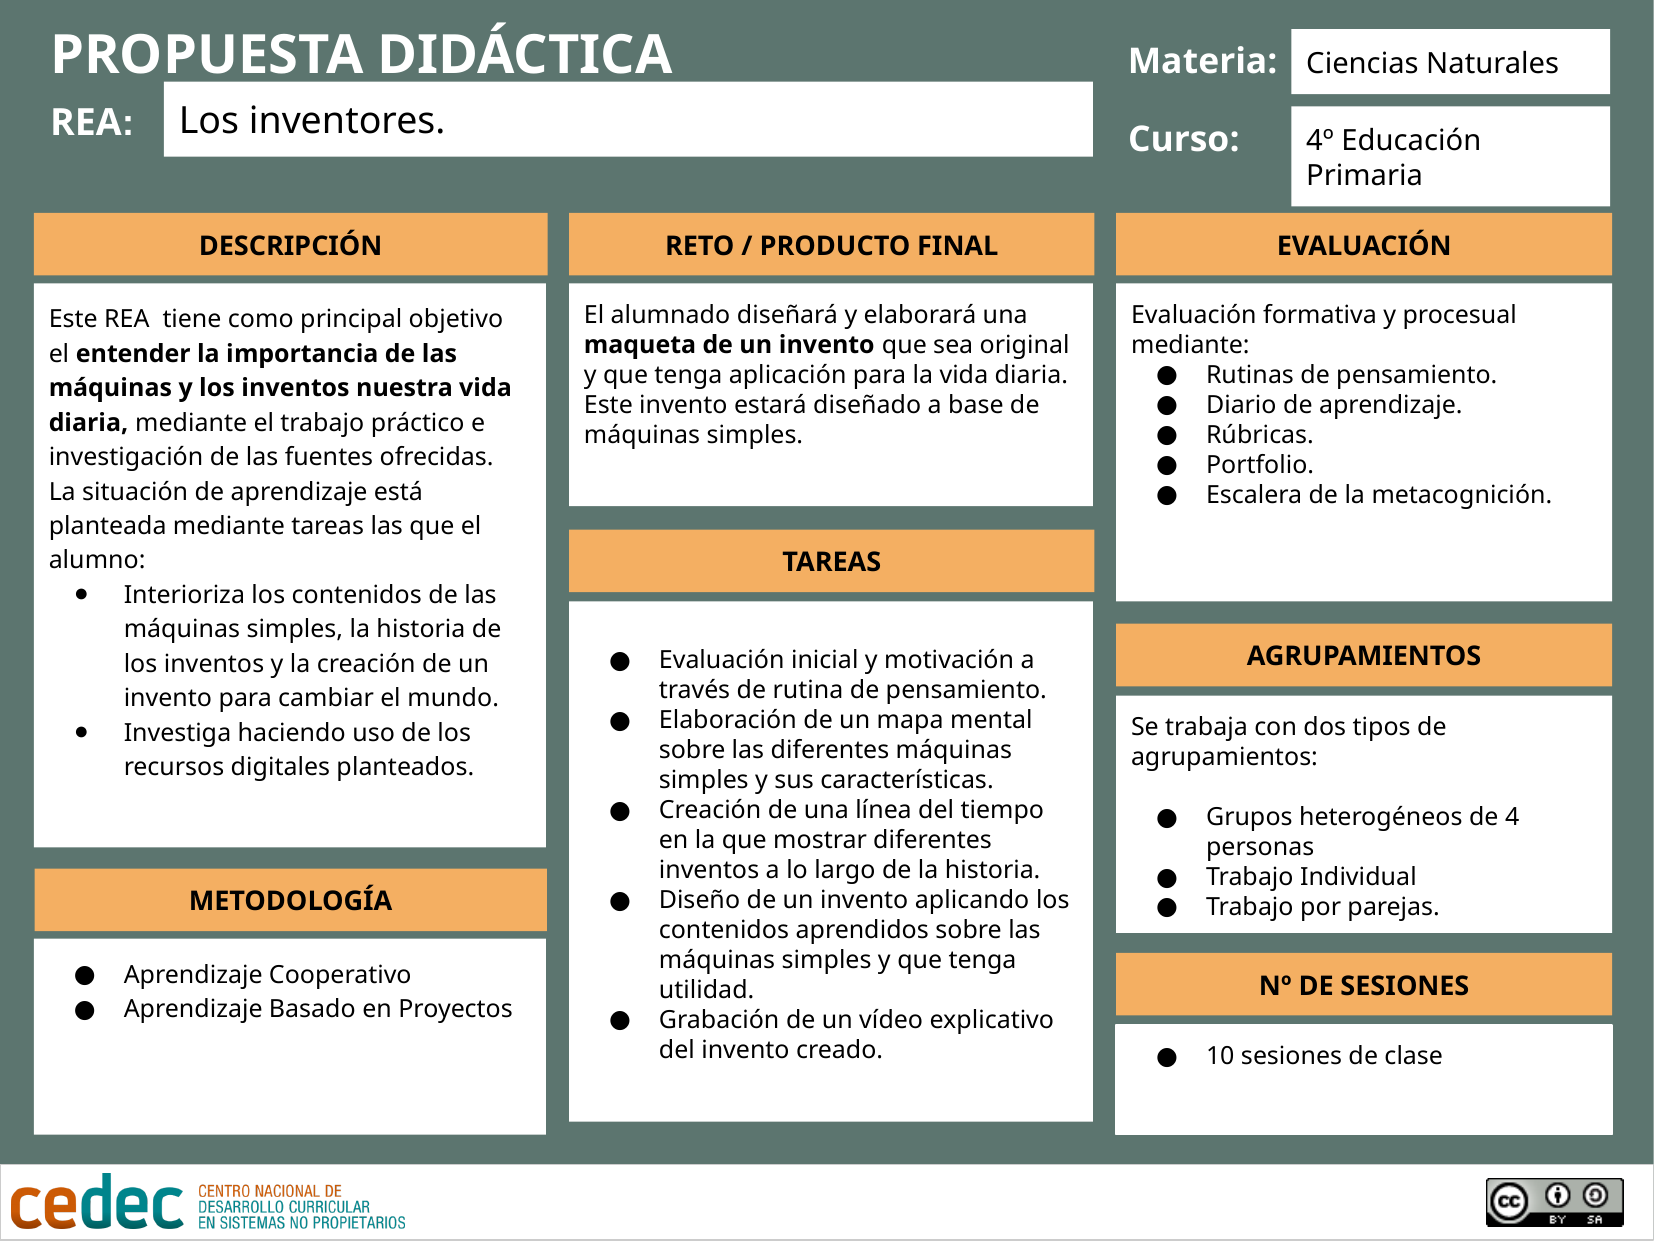

PROPUESTA DIDÁCTICA
Ciencias Naturales
Materia:
Los inventores.
REA:
4º Educación Primaria
Curso:
DESCRIPCIÓN
RETO / PRODUCTO FINAL
EVALUACIÓN
Este REA tiene como principal objetivo el entender la importancia de las máquinas y los inventos nuestra vida diaria, mediante el trabajo práctico e investigación de las fuentes ofrecidas.
La situación de aprendizaje está planteada mediante tareas las que el alumno:
Interioriza los contenidos de las máquinas simples, la historia de los inventos y la creación de un invento para cambiar el mundo.
Investiga haciendo uso de los recursos digitales planteados.
El alumnado diseñará y elaborará una maqueta de un invento que sea original y que tenga aplicación para la vida diaria. Este invento estará diseñado a base de máquinas simples.
Evaluación formativa y procesual mediante:
Rutinas de pensamiento.
Diario de aprendizaje.
Rúbricas.
Portfolio.
Escalera de la metacognición.
TAREAS
Evaluación inicial y motivación a través de rutina de pensamiento.
Elaboración de un mapa mental sobre las diferentes máquinas simples y sus características.
Creación de una línea del tiempo en la que mostrar diferentes inventos a lo largo de la historia.
Diseño de un invento aplicando los contenidos aprendidos sobre las máquinas simples y que tenga utilidad.
Grabación de un vídeo explicativo del invento creado.
AGRUPAMIENTOS
Se trabaja con dos tipos de agrupamientos:
Grupos heterogéneos de 4 personas
Trabajo Individual
Trabajo por parejas.
METODOLOGÍA
Aprendizaje Cooperativo
Aprendizaje Basado en Proyectos
Nº DE SESIONES
10 sesiones de clase